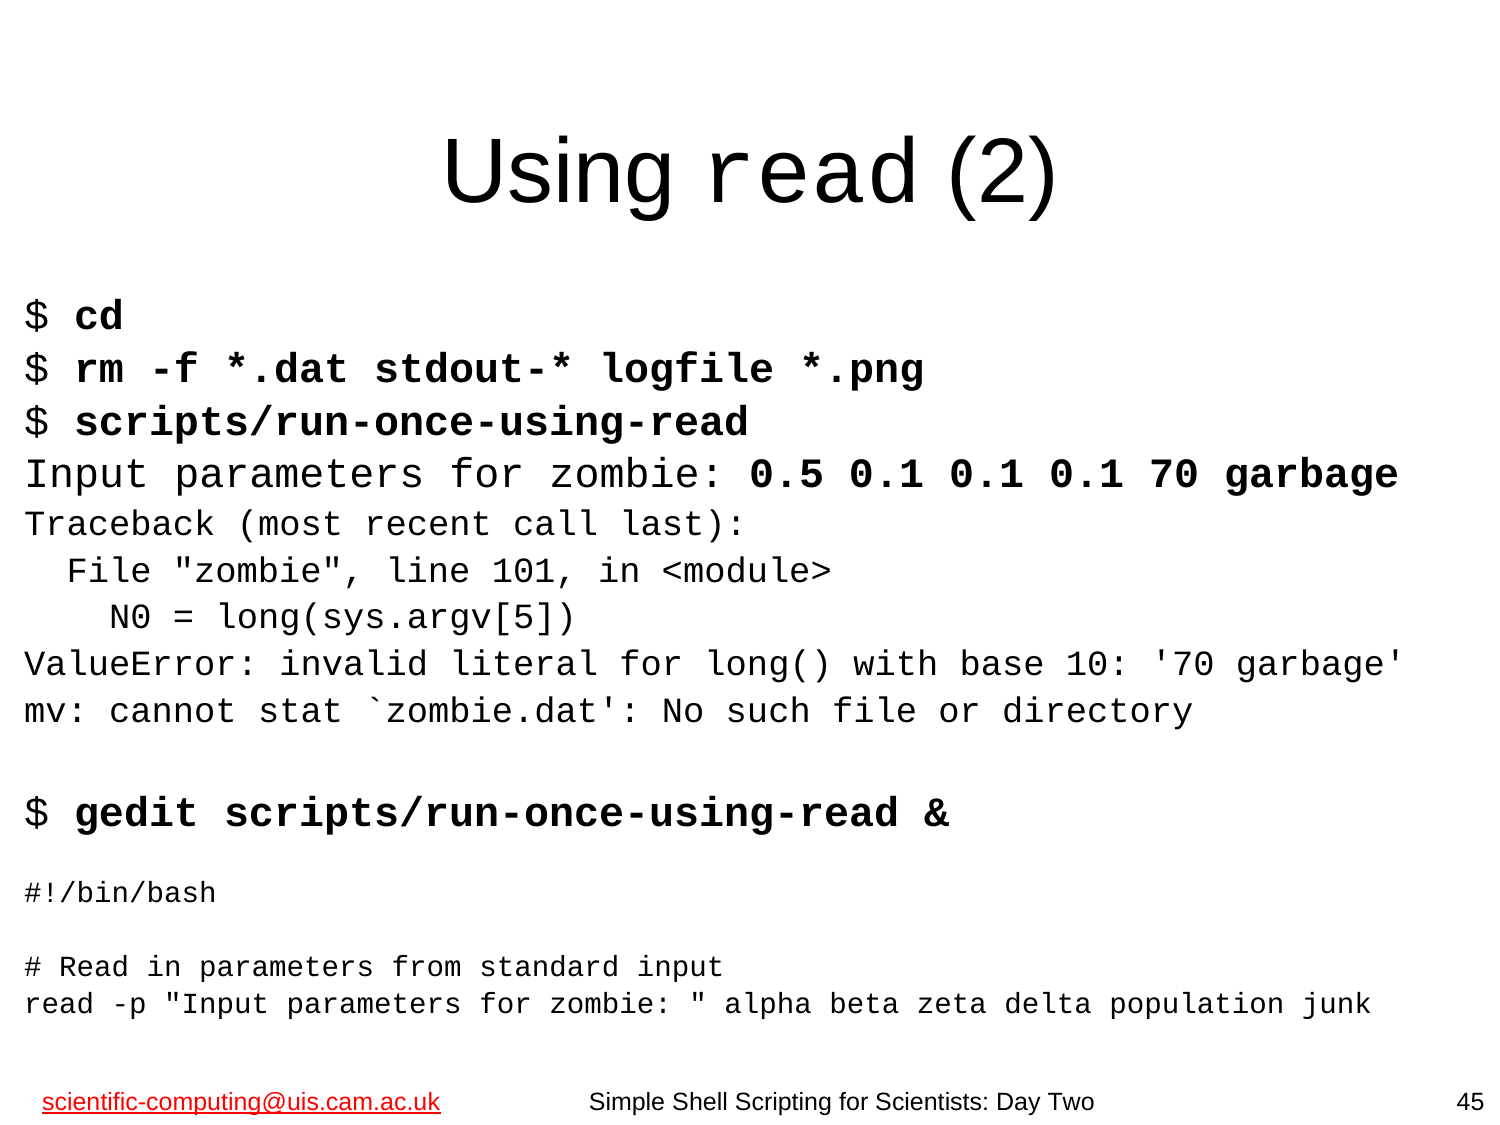

# Using read (2)
$ cd
$ rm -f *.dat stdout-* logfile *.png
$ scripts/run-once-using-read
Input parameters for zombie: 0.5 0.1 0.1 0.1 70 garbage
Traceback (most recent call last):
 File "zombie", line 101, in <module>
 N0 = long(sys.argv[5])
ValueError: invalid literal for long() with base 10: '70 garbage'
mv: cannot stat `zombie.dat': No such file or directory
$ gedit scripts/run-once-using-read &
#!/bin/bash
# Read in parameters from standard input
read -p "Input parameters for zombie: " alpha beta zeta delta population junk
escience-support@ucs.cam.ac.uk	Simple Shell Scripting for Scientists: Day Two
45